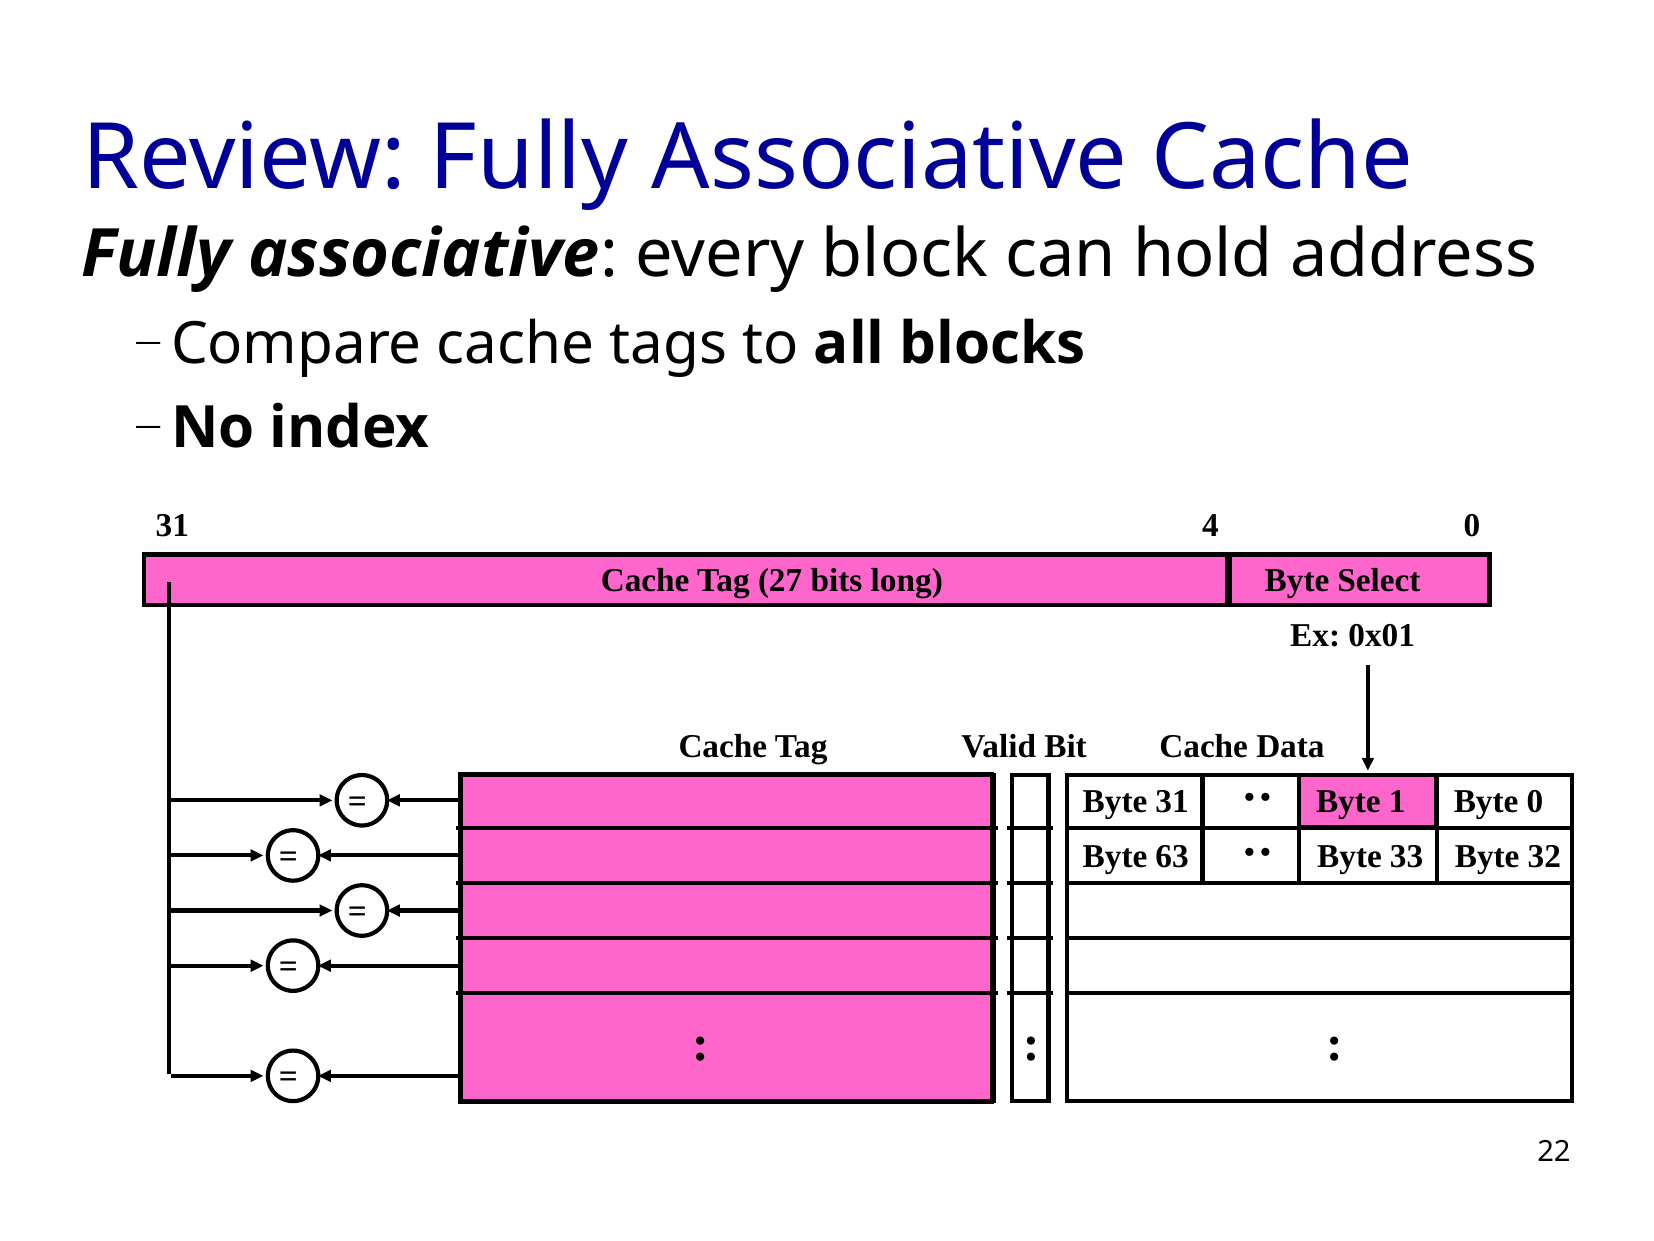

# Review: Fully Associative Cache
Fully associative: every block can hold address
Compare cache tags to all blocks
No index
31
4
0
Cache Tag (27 bits long)
Byte Select
=
=
=
=
=
Ex: 0x01
 Cache Tag
:
Valid Bit
:
 Cache Data
:
Byte 31
Byte 1
Byte 0
:
Byte 63
Byte 33
Byte 32
:
22